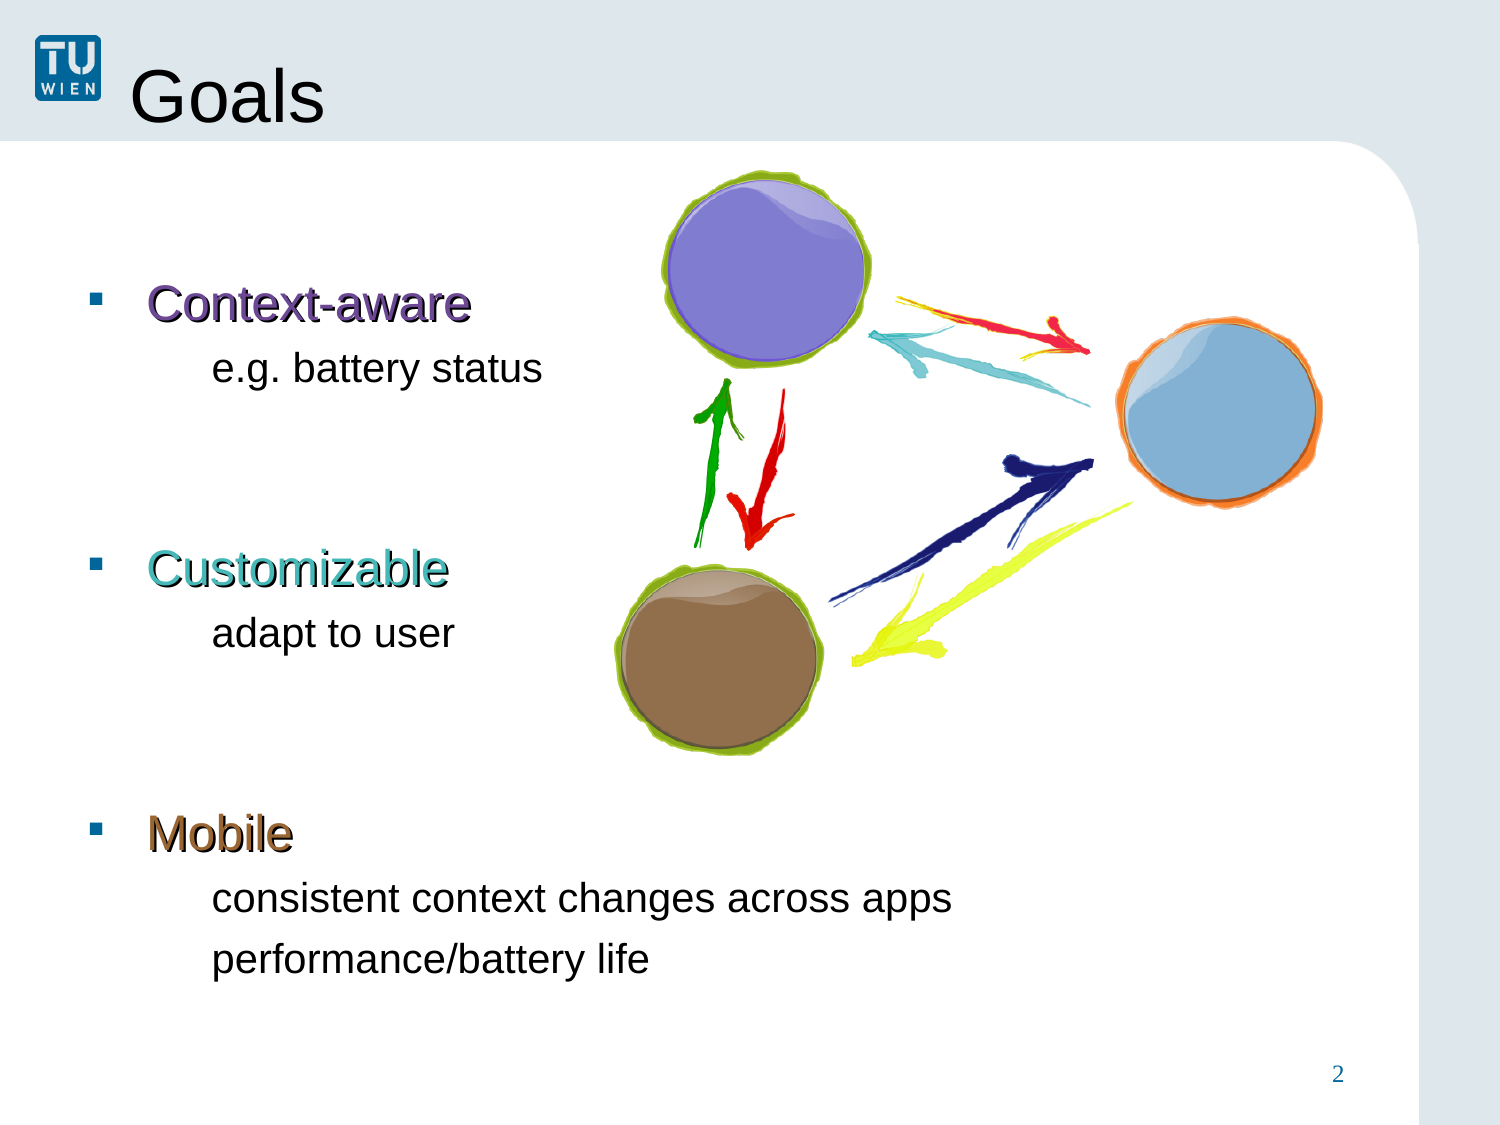

# Goals
Context-aware
e.g. battery status
Customizable
adapt to user
Mobile
consistent context changes across apps
performance/battery life
2